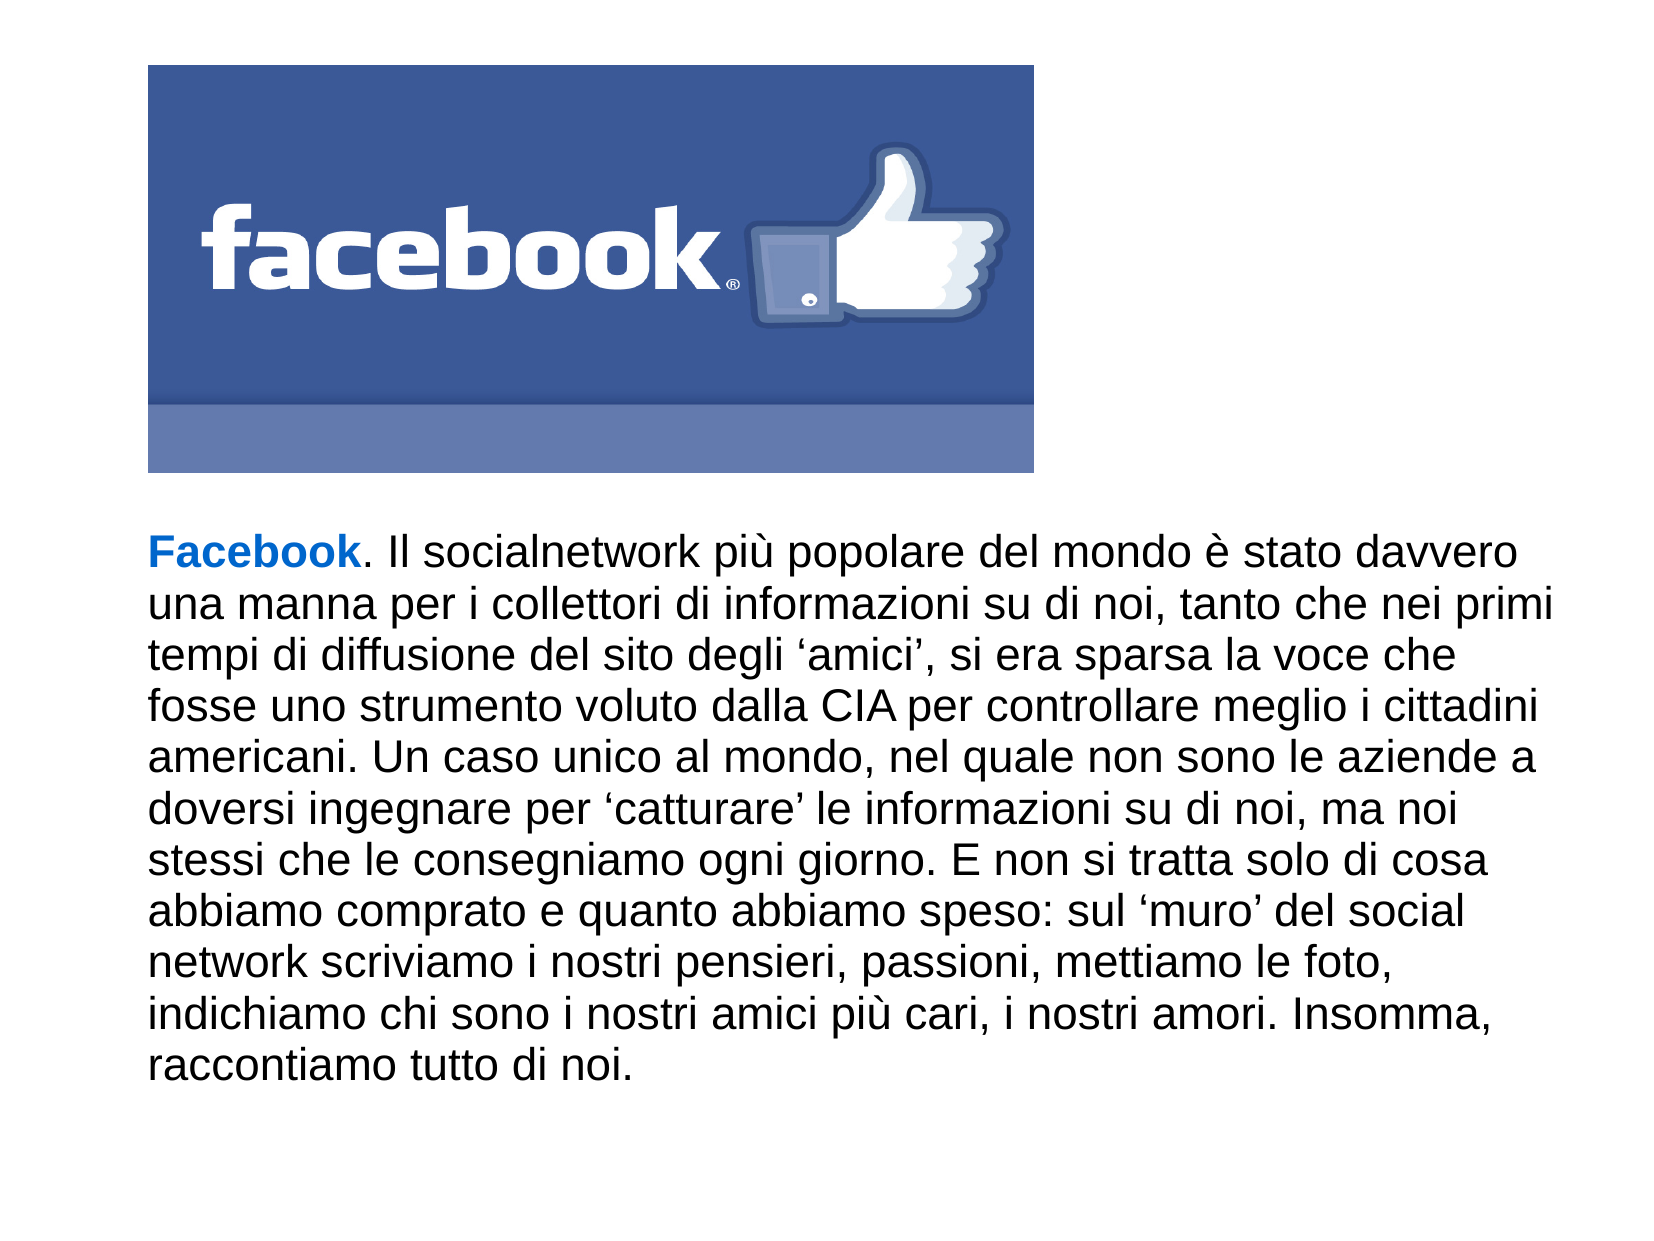

# Facebook. Il socialnetwork più popolare del mondo è stato davvero una manna per i collettori di informazioni su di noi, tanto che nei primi tempi di diffusione del sito degli ‘amici’, si era sparsa la voce che fosse uno strumento voluto dalla CIA per controllare meglio i cittadini americani. Un caso unico al mondo, nel quale non sono le aziende a doversi ingegnare per ‘catturare’ le informazioni su di noi, ma noi stessi che le consegniamo ogni giorno. E non si tratta solo di cosa abbiamo comprato e quanto abbiamo speso: sul ‘muro’ del social network scriviamo i nostri pensieri, passioni, mettiamo le foto, indichiamo chi sono i nostri amici più cari, i nostri amori. Insomma, raccontiamo tutto di noi.